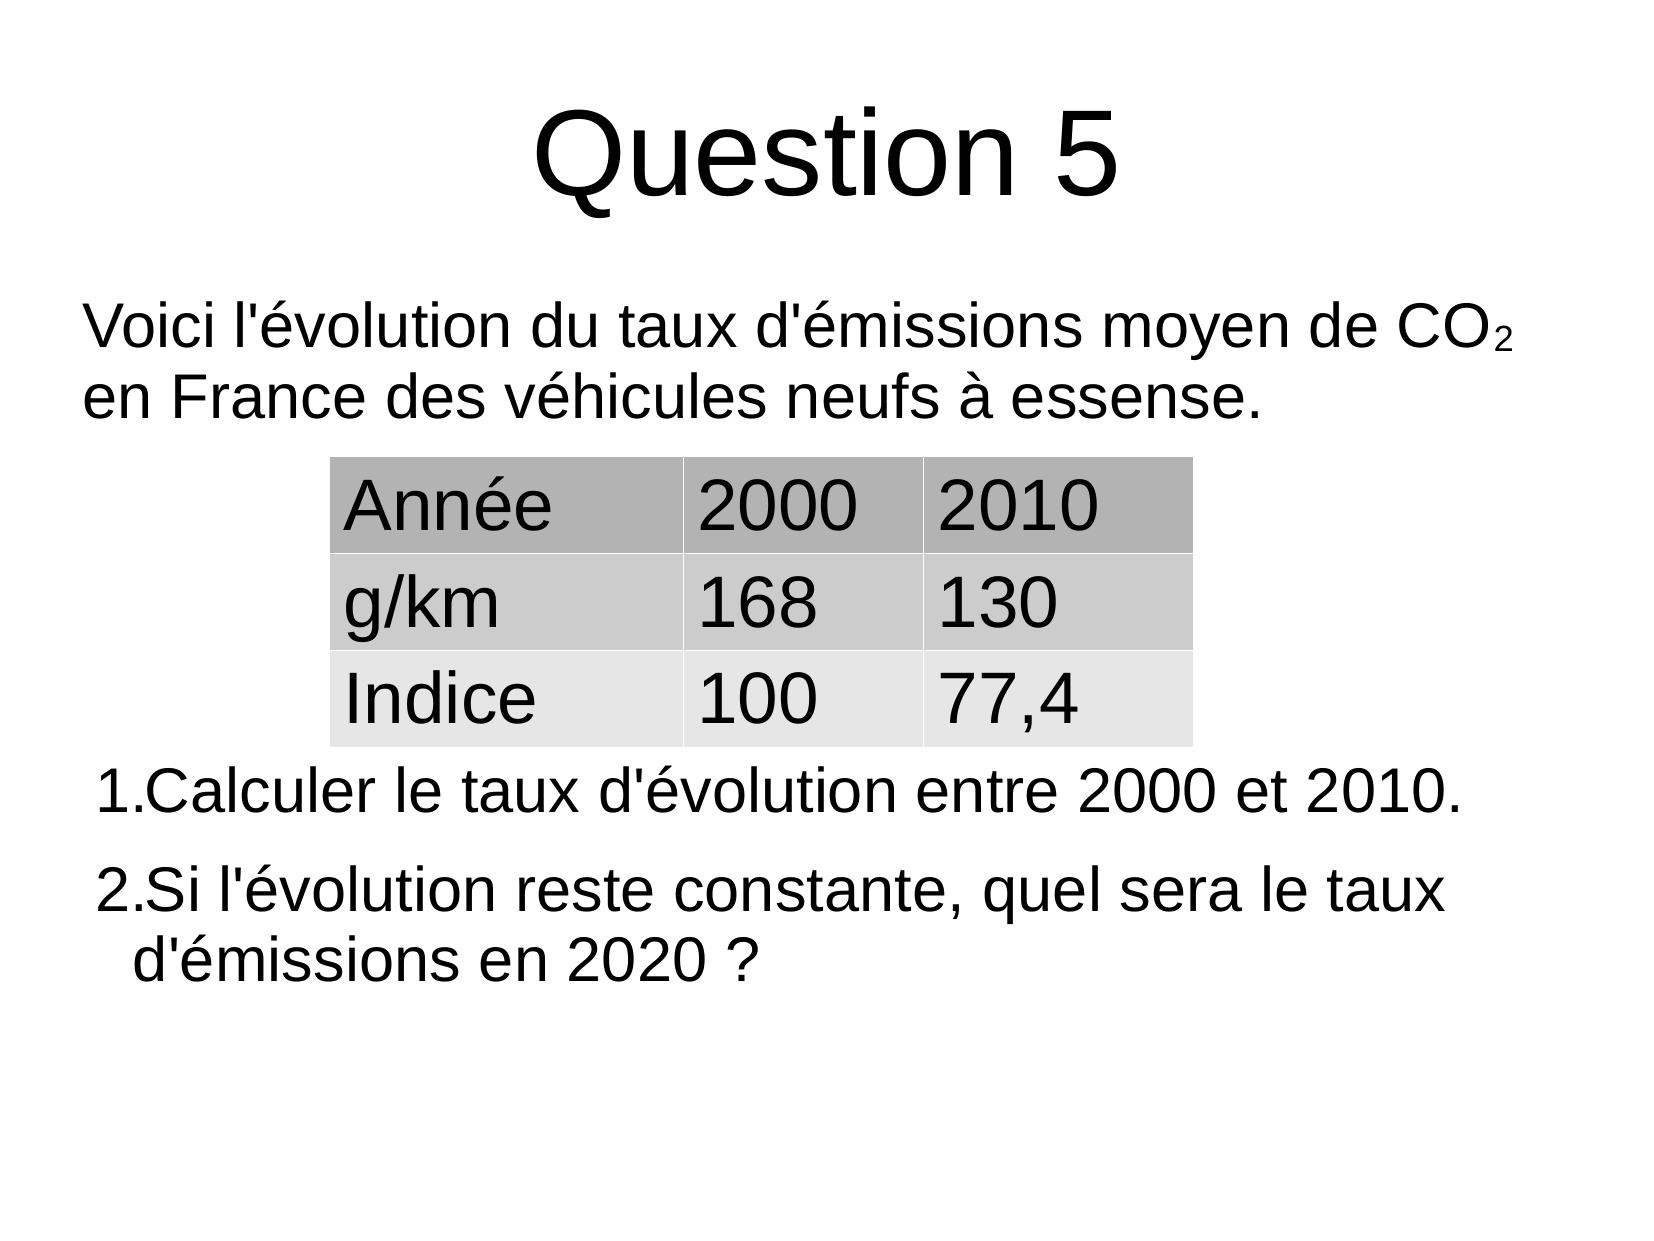

# Question 5
Voici l'évolution du taux d'émissions moyen de CO2 en France des véhicules neufs à essense.
Calculer le taux d'évolution entre 2000 et 2010.
Si l'évolution reste constante, quel sera le taux d'émissions en 2020 ?
| Année | 2000 | 2010 |
| --- | --- | --- |
| g/km | 168 | 130 |
| Indice | 100 | 77,4 |